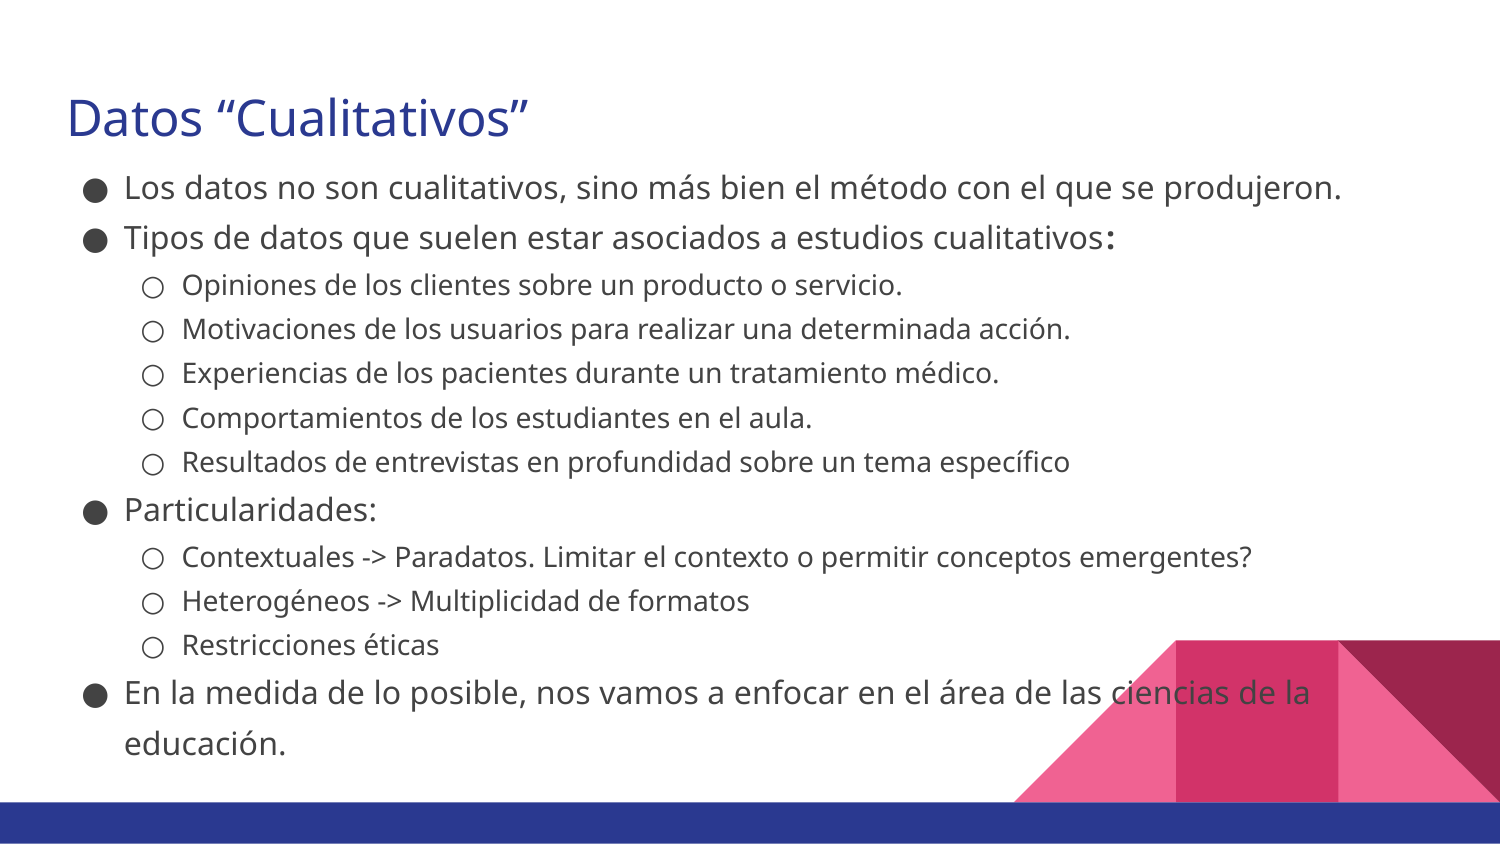

# Datos “Cualitativos”
Los datos no son cualitativos, sino más bien el método con el que se produjeron.
Tipos de datos que suelen estar asociados a estudios cualitativos:
Opiniones de los clientes sobre un producto o servicio.
Motivaciones de los usuarios para realizar una determinada acción.
Experiencias de los pacientes durante un tratamiento médico.
Comportamientos de los estudiantes en el aula.
Resultados de entrevistas en profundidad sobre un tema específico
Particularidades:
Contextuales -> Paradatos. Limitar el contexto o permitir conceptos emergentes?
Heterogéneos -> Multiplicidad de formatos
Restricciones éticas
En la medida de lo posible, nos vamos a enfocar en el área de las ciencias de la educación.